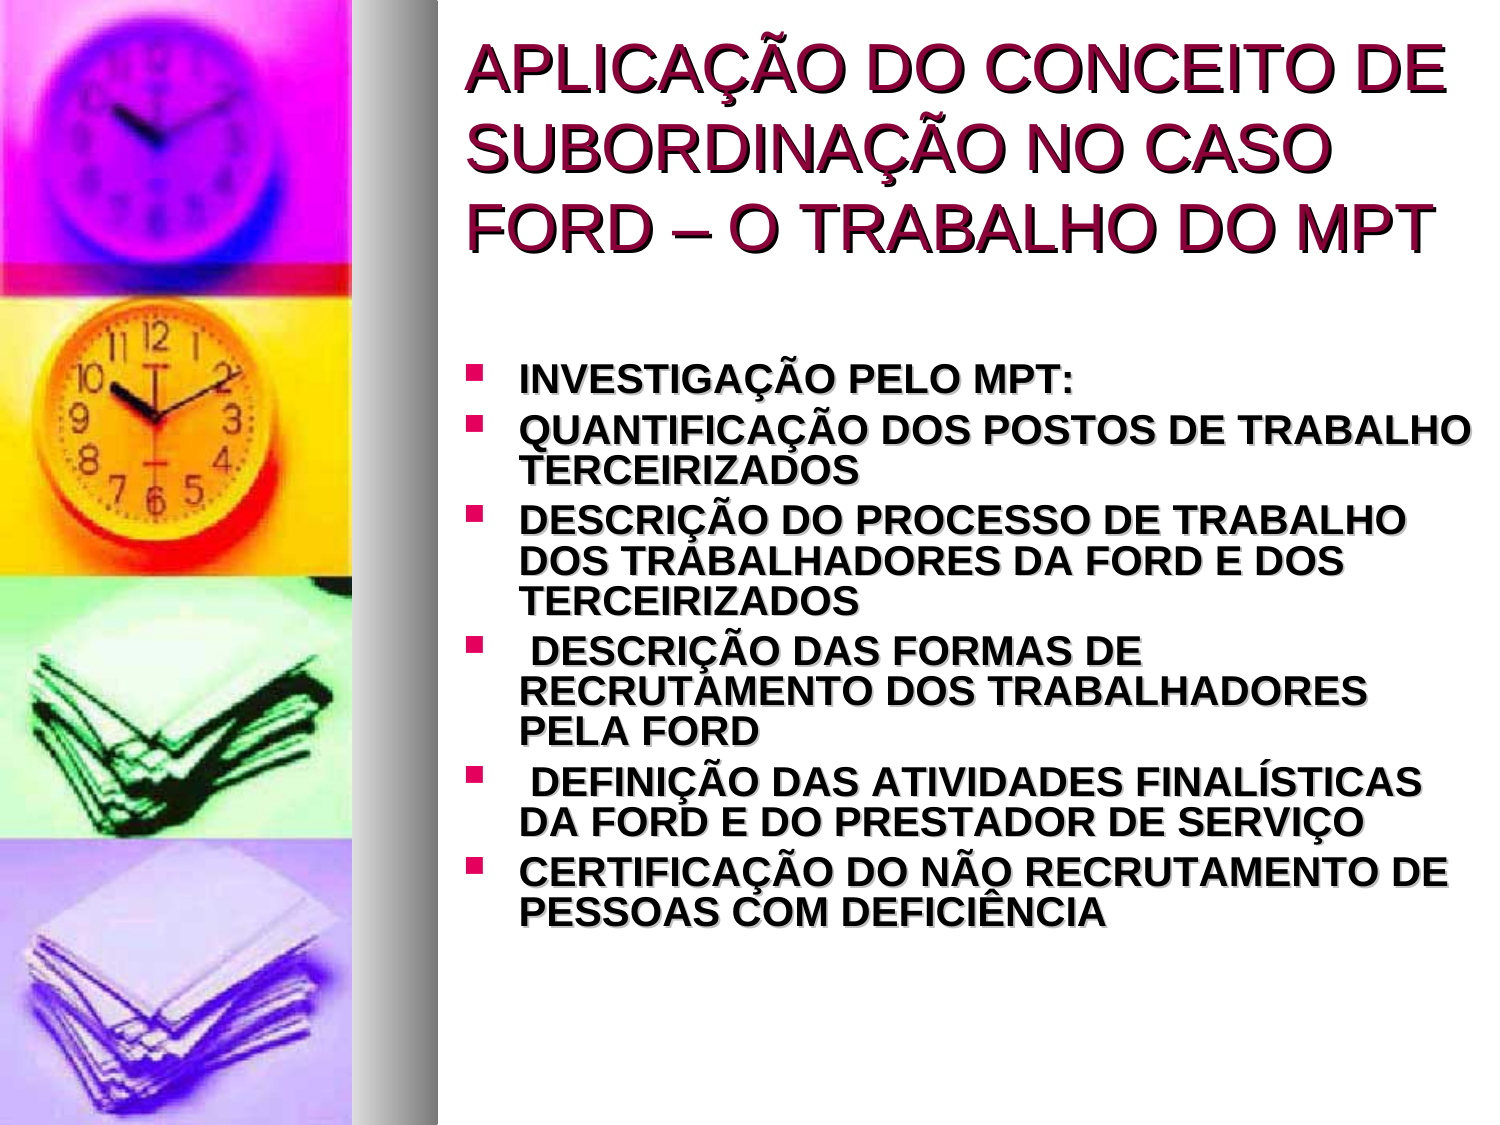

# APLICAÇÃO DO CONCEITO DE SUBORDINAÇÃO NO CASO FORD – O TRABALHO DO MPT
INVESTIGAÇÃO PELO MPT:
QUANTIFICAÇÃO DOS POSTOS DE TRABALHO TERCEIRIZADOS
DESCRIÇÃO DO PROCESSO DE TRABALHO DOS TRABALHADORES DA FORD E DOS TERCEIRIZADOS
 DESCRIÇÃO DAS FORMAS DE RECRUTAMENTO DOS TRABALHADORES PELA FORD
 DEFINIÇÃO DAS ATIVIDADES FINALÍSTICAS DA FORD E DO PRESTADOR DE SERVIÇO
CERTIFICAÇÃO DO NÃO RECRUTAMENTO DE PESSOAS COM DEFICIÊNCIA